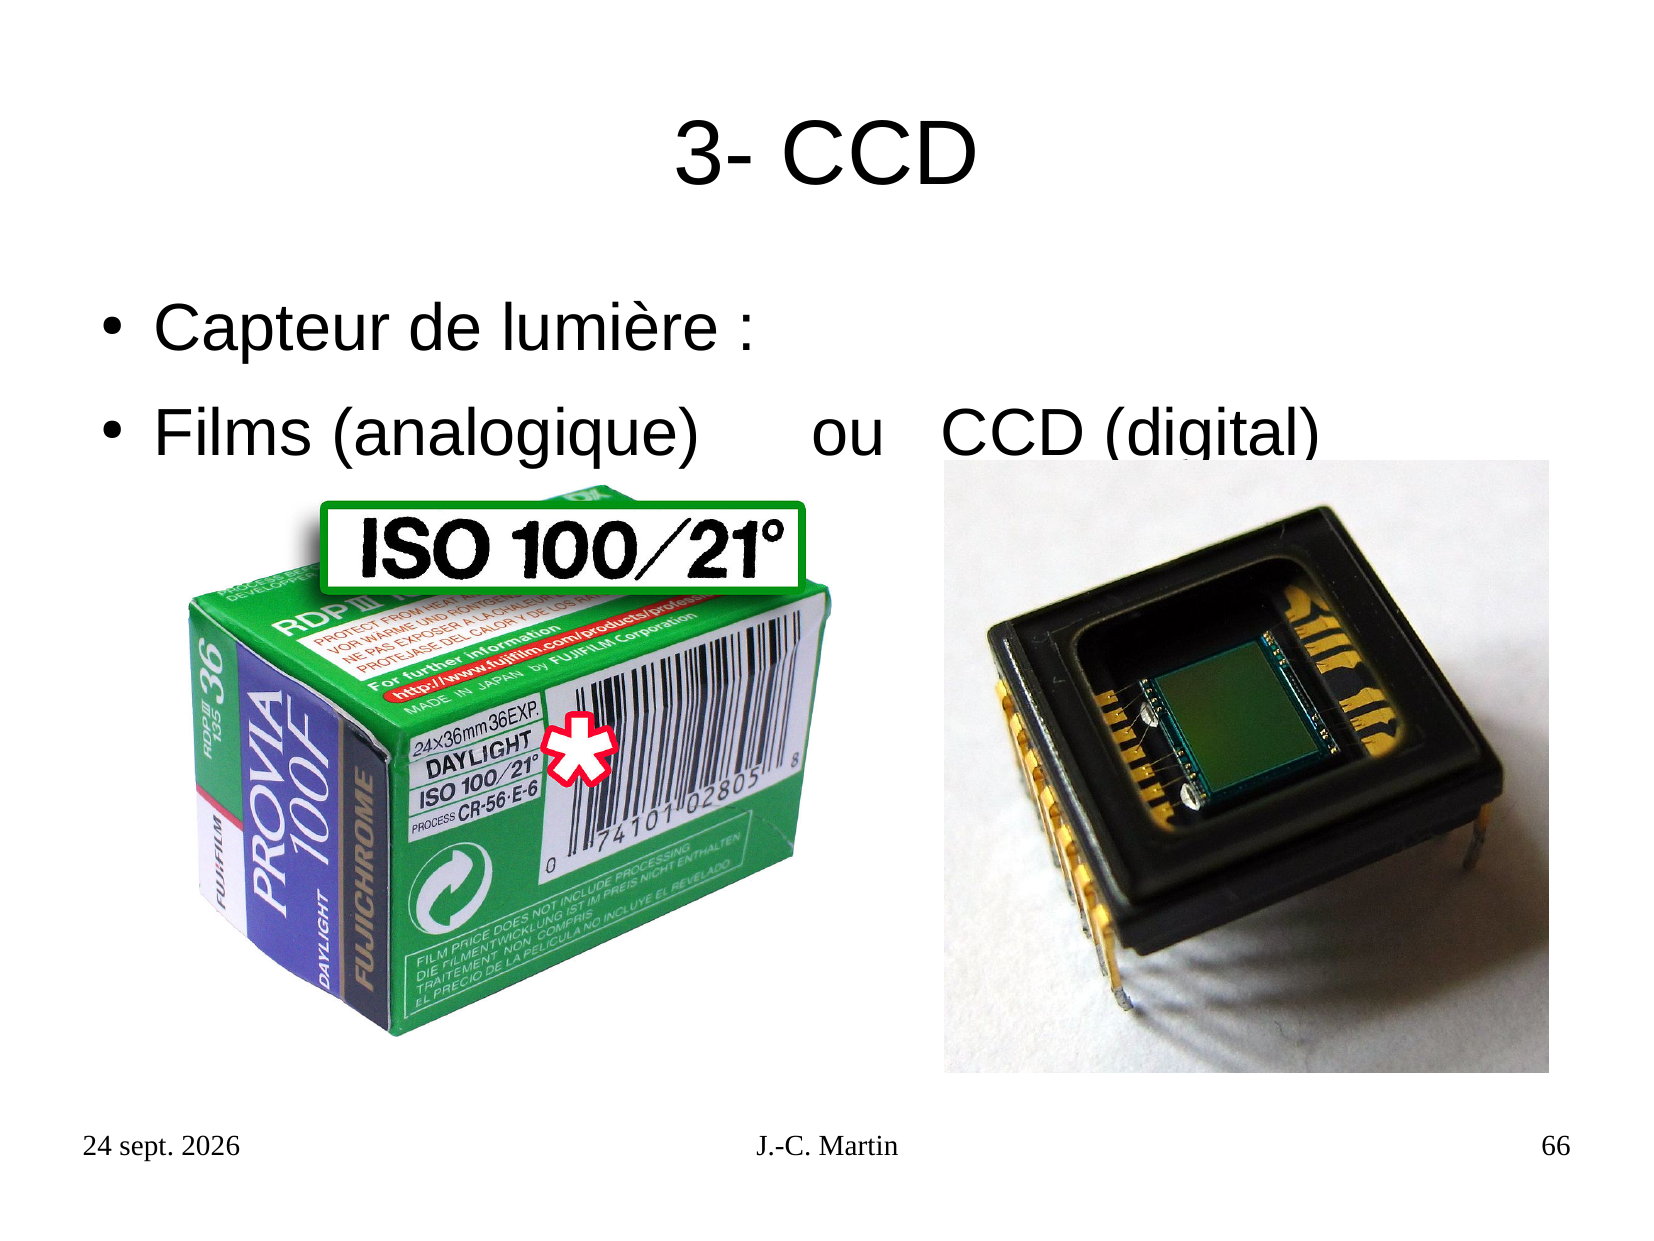

# 3- CCD
Capteur de lumière :
Films (analogique) ou CCD (digital)
J.-C. Martin
66